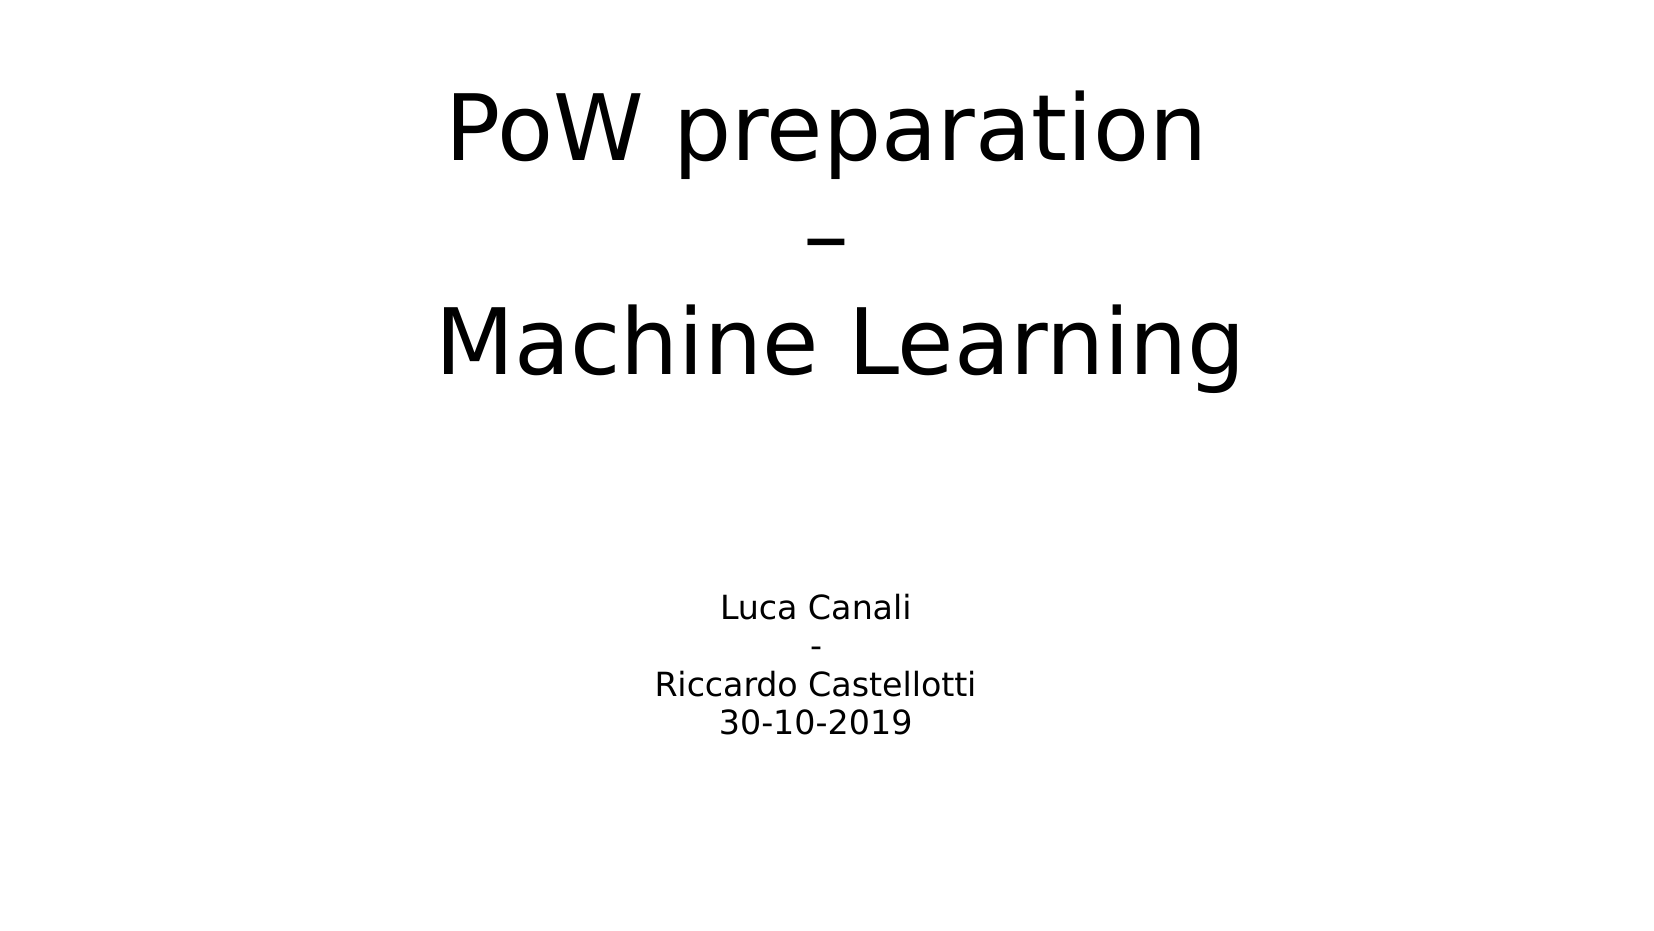

# PoW preparation – Machine Learning
Luca Canali
-
Riccardo Castellotti
30-10-2019